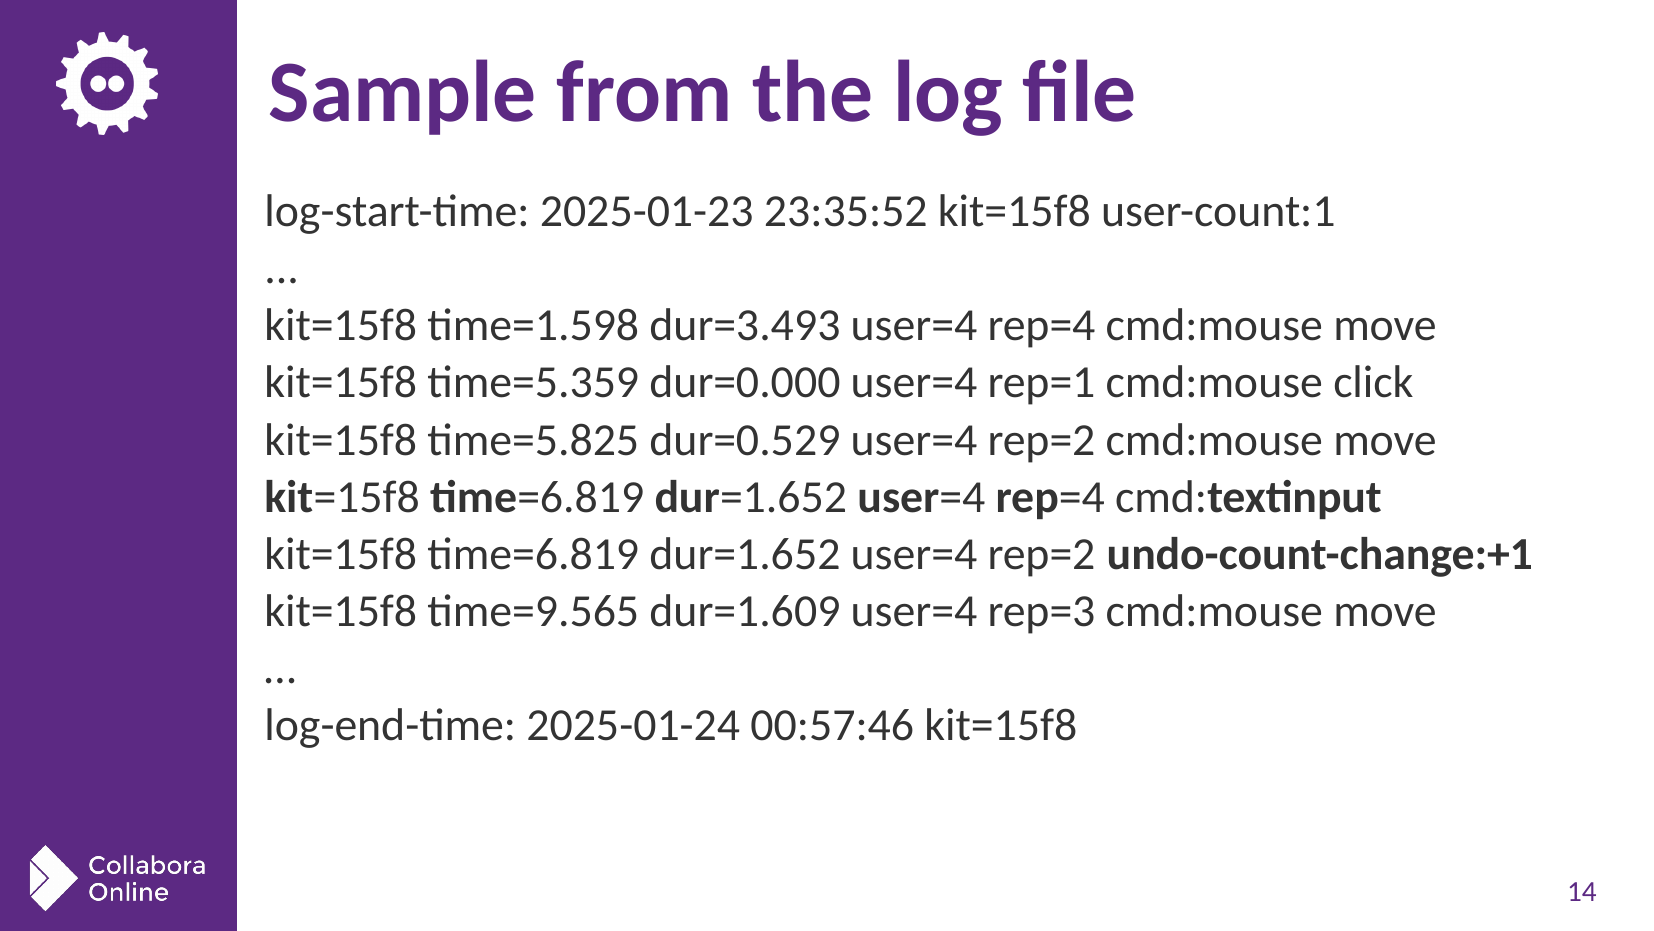

# Sample from the log file
log-start-time: 2025-01-23 23:35:52 kit=15f8 user-count:1
...
kit=15f8 time=1.598 dur=3.493 user=4 rep=4 cmd:mouse move
kit=15f8 time=5.359 dur=0.000 user=4 rep=1 cmd:mouse click
kit=15f8 time=5.825 dur=0.529 user=4 rep=2 cmd:mouse move
kit=15f8 time=6.819 dur=1.652 user=4 rep=4 cmd:textinput
kit=15f8 time=6.819 dur=1.652 user=4 rep=2 undo-count-change:+1
kit=15f8 time=9.565 dur=1.609 user=4 rep=3 cmd:mouse move
…
log-end-time: 2025-01-24 00:57:46 kit=15f8
14